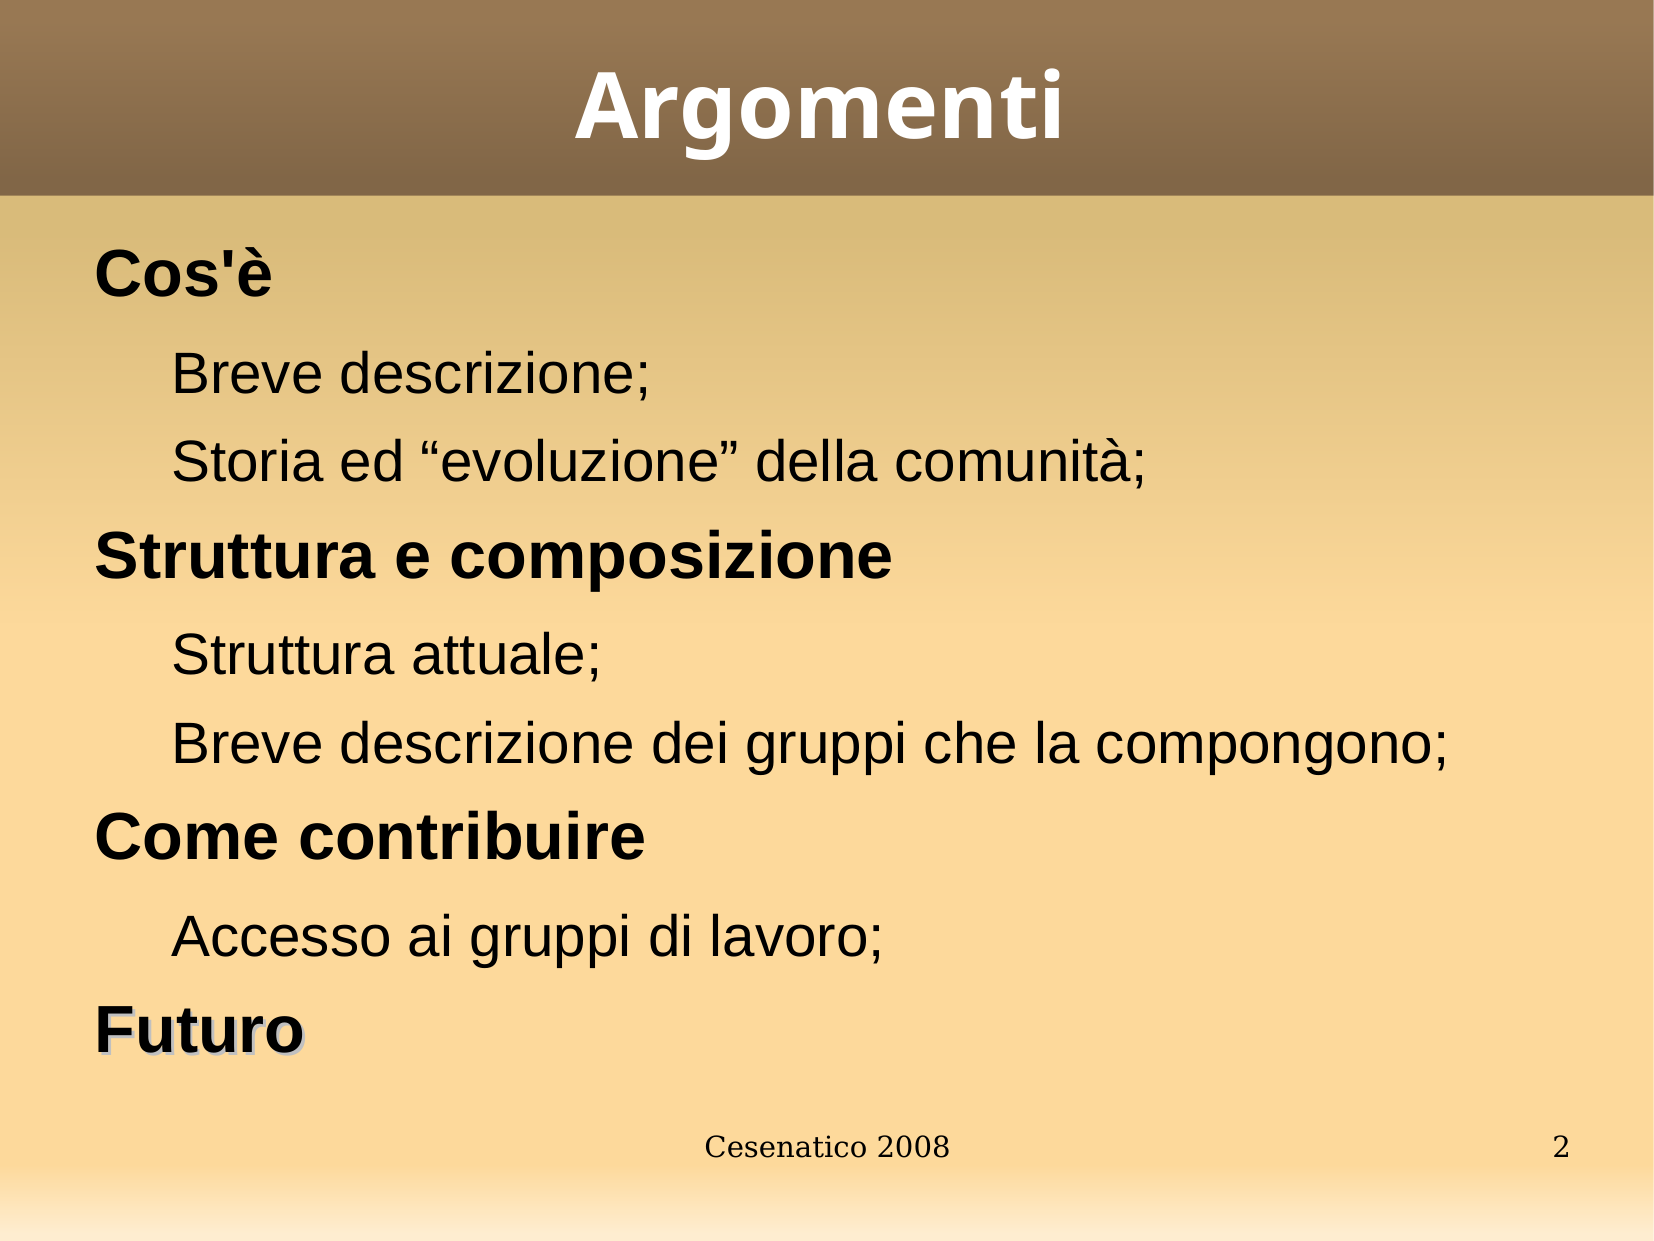

# Argomenti
Cos'è
Breve descrizione;
Storia ed “evoluzione” della comunità;
Struttura e composizione
Struttura attuale;
Breve descrizione dei gruppi che la compongono;
Come contribuire
Accesso ai gruppi di lavoro;
Futuro
Cesenatico 2008
2